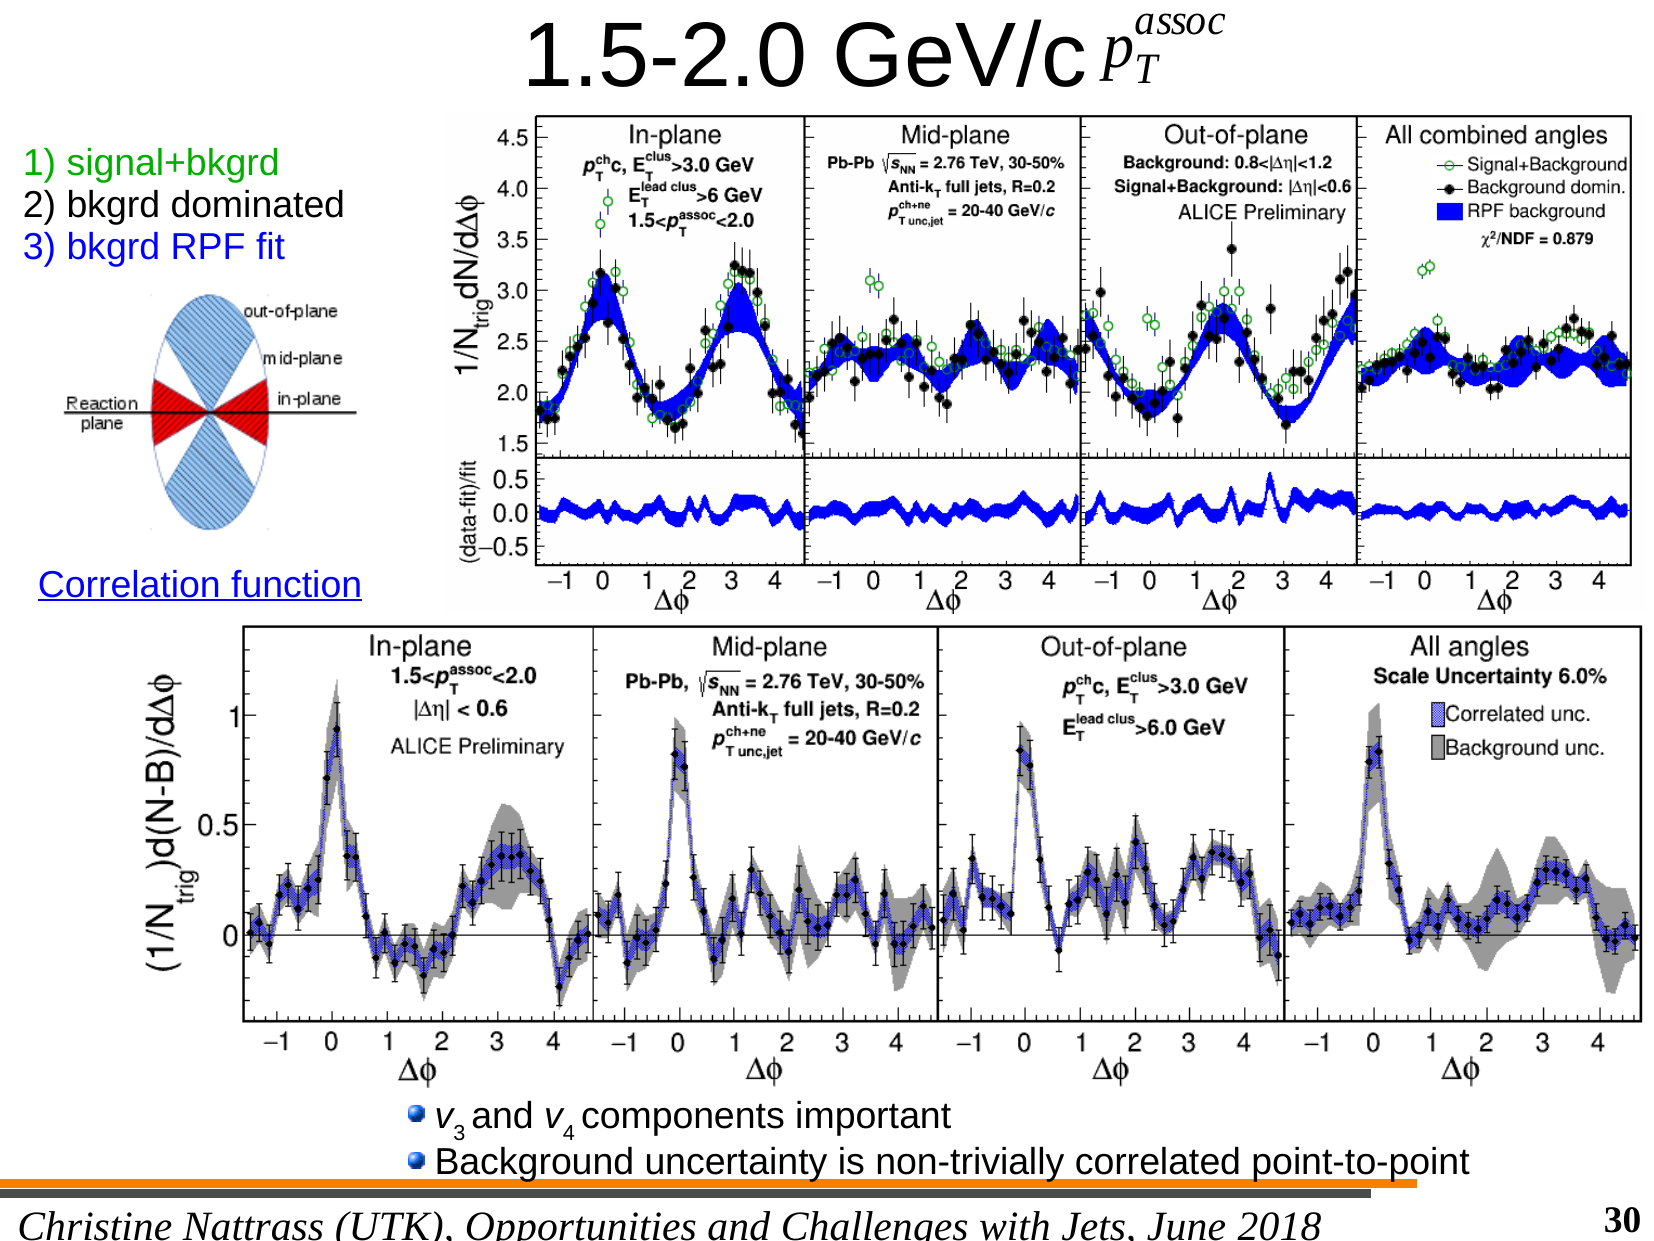

1.5-2.0 GeV/c
1) signal+bkgrd
2) bkgrd dominated
3) bkgrd RPF fit
Correlation function
 v3 and v4 components important
 Background uncertainty is non-trivially correlated point-to-point